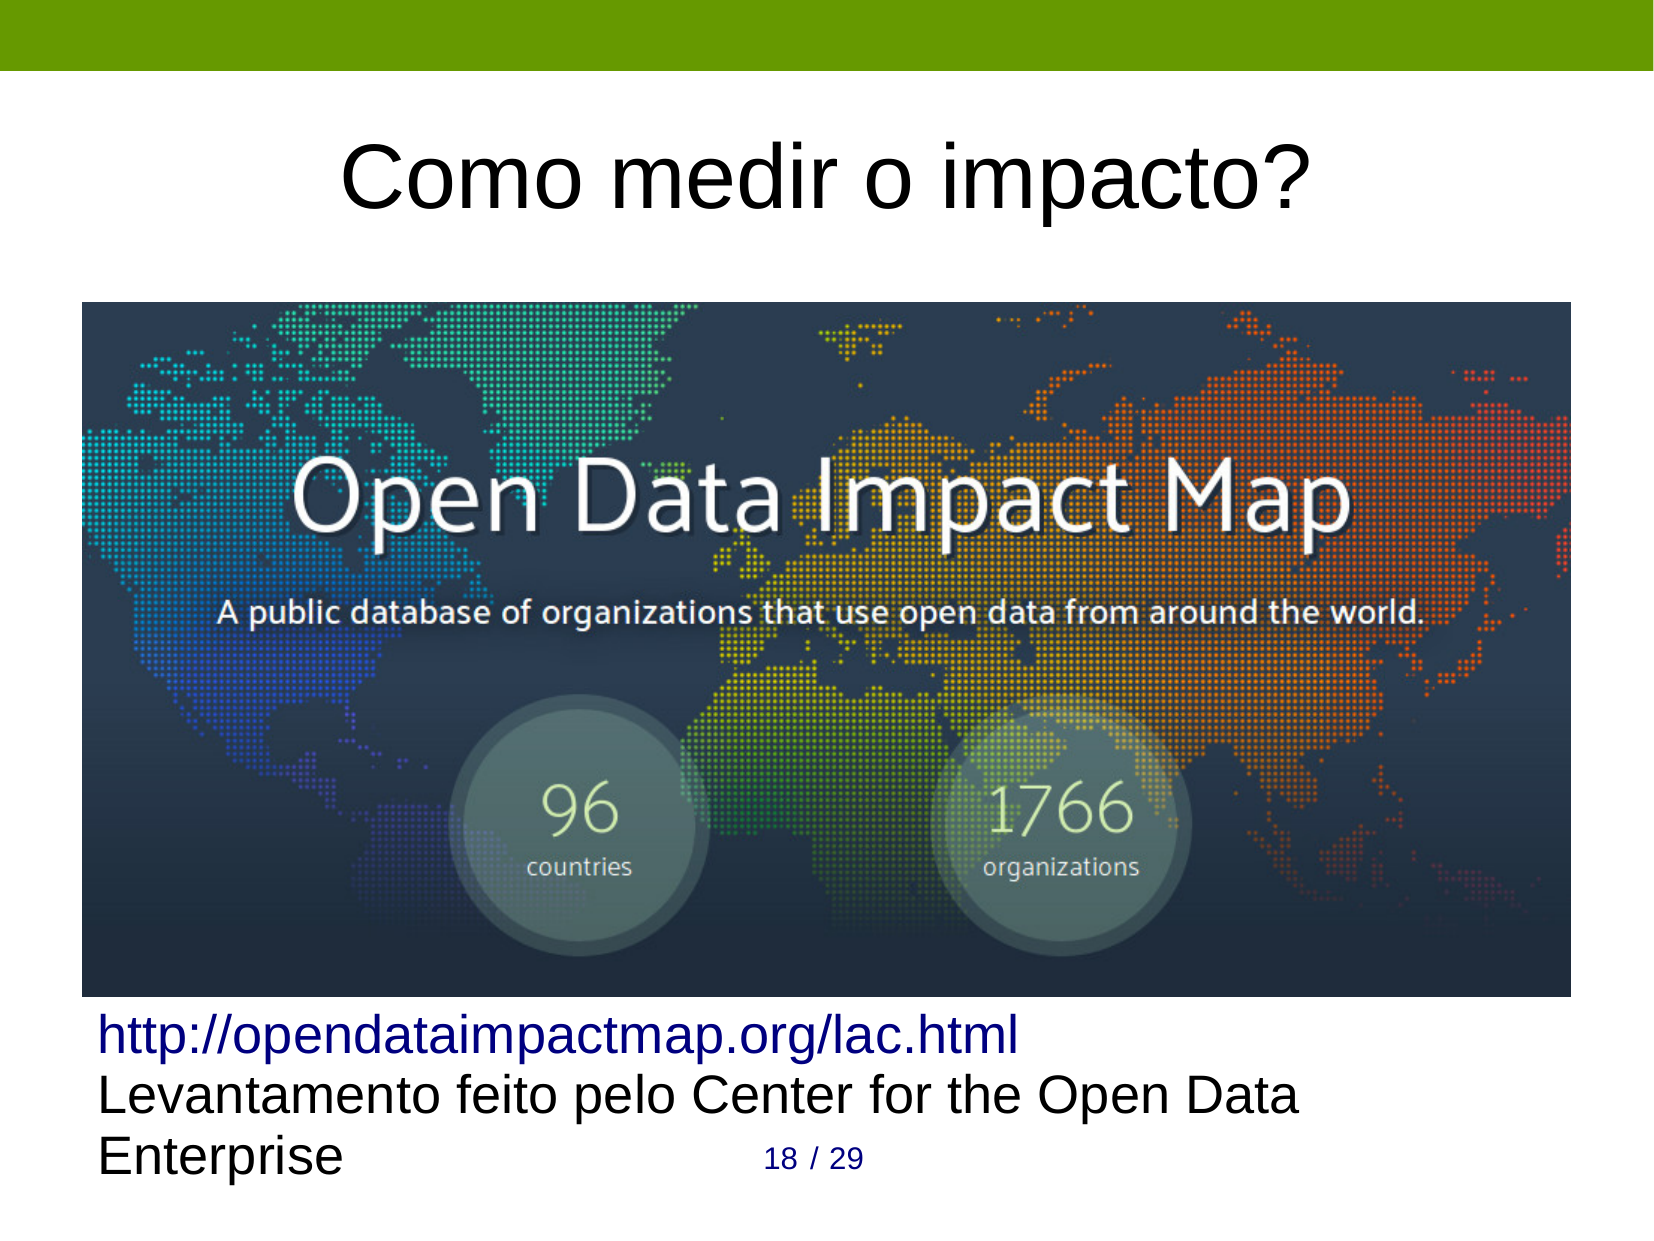

# Como medir o impacto?
http://opendataimpactmap.org/lac.html
Levantamento feito pelo Center for the Open Data Enterprise
/
29